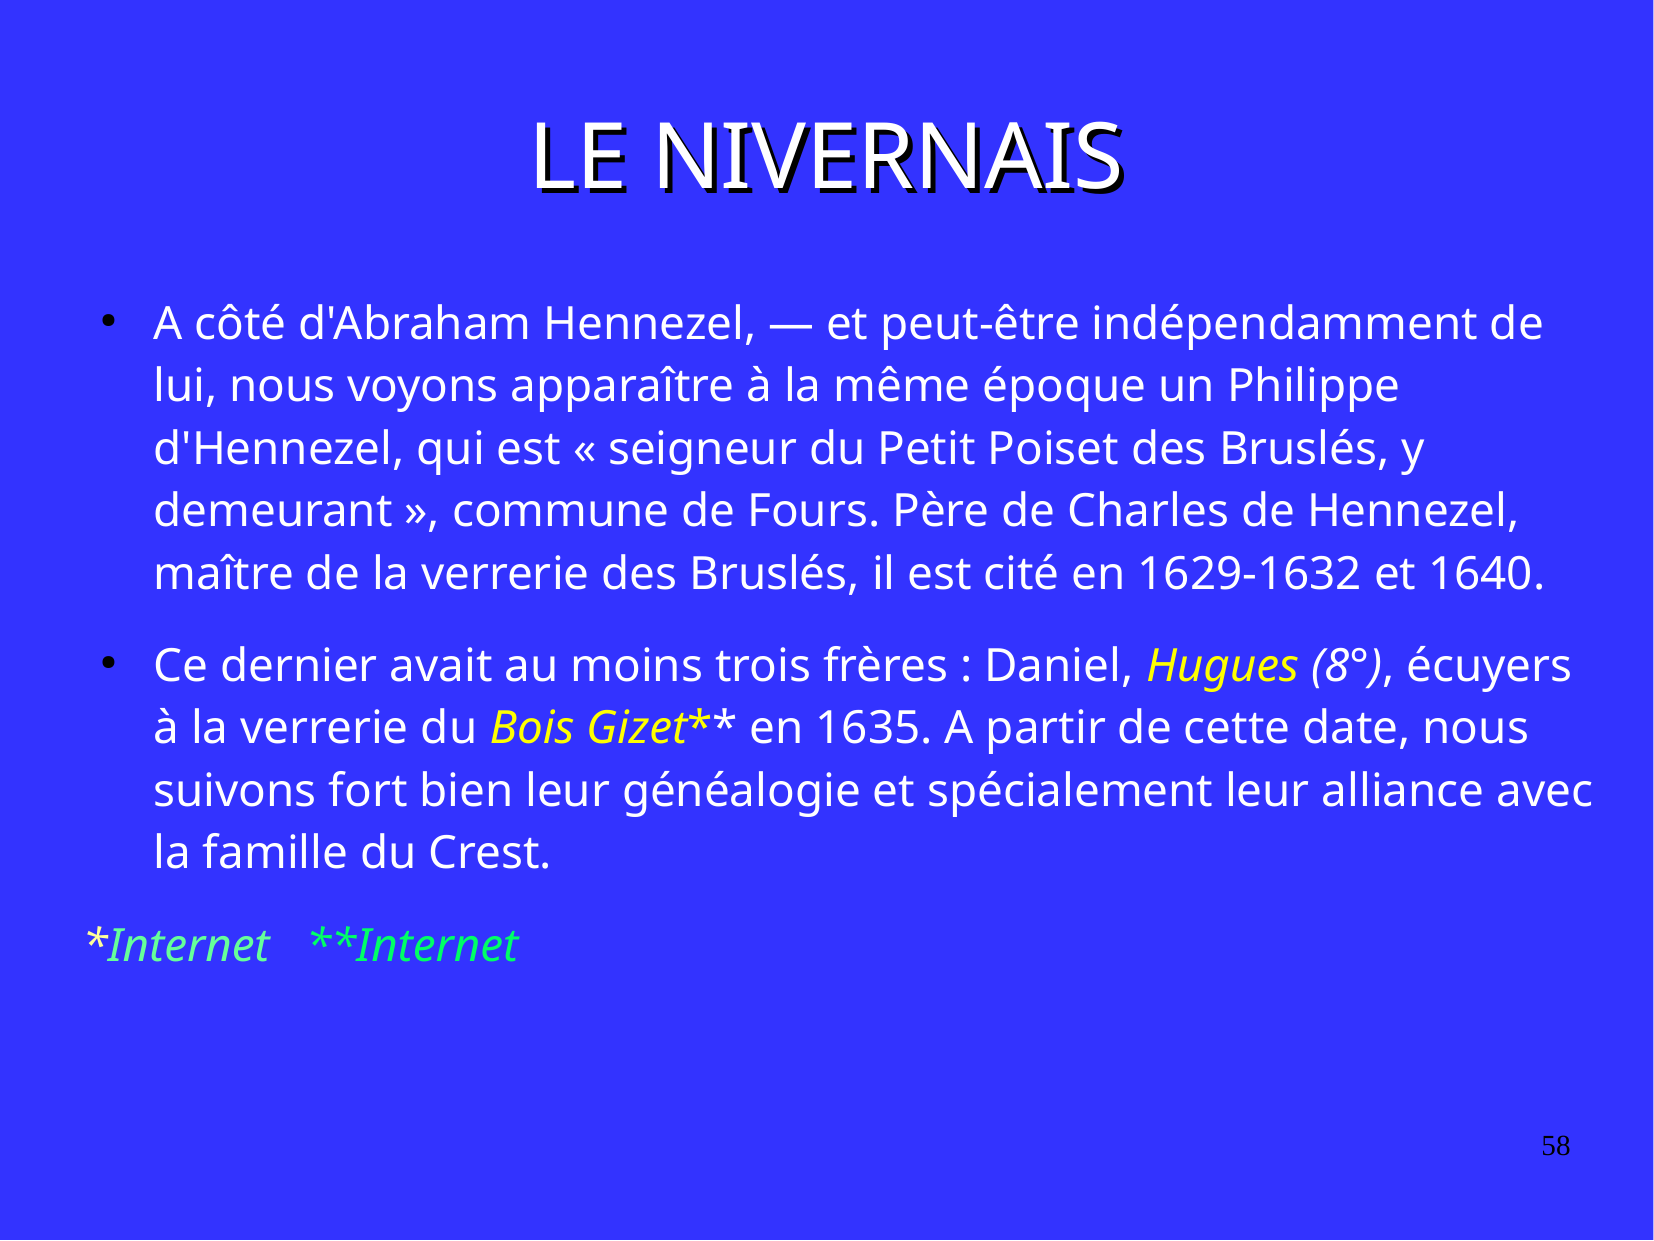

# LE NIVERNAIS
A côté d'Abraham Hennezel, — et peut-être indépendamment de lui, nous voyons apparaître à la même époque un Philippe d'Hennezel, qui est « seigneur du Petit Poiset des Bruslés, y demeurant », commune de Fours. Père de Charles de Hennezel, maître de la verrerie des Bruslés, il est cité en 1629-1632 et 1640.
Ce dernier avait au moins trois frères : Daniel, Hugues (8°), écuyers à la verrerie du Bois Gizet** en 1635. A partir de cette date, nous suivons fort bien leur généalogie et spécialement leur alliance avec la famille du Crest.
*Internet **Internet
58